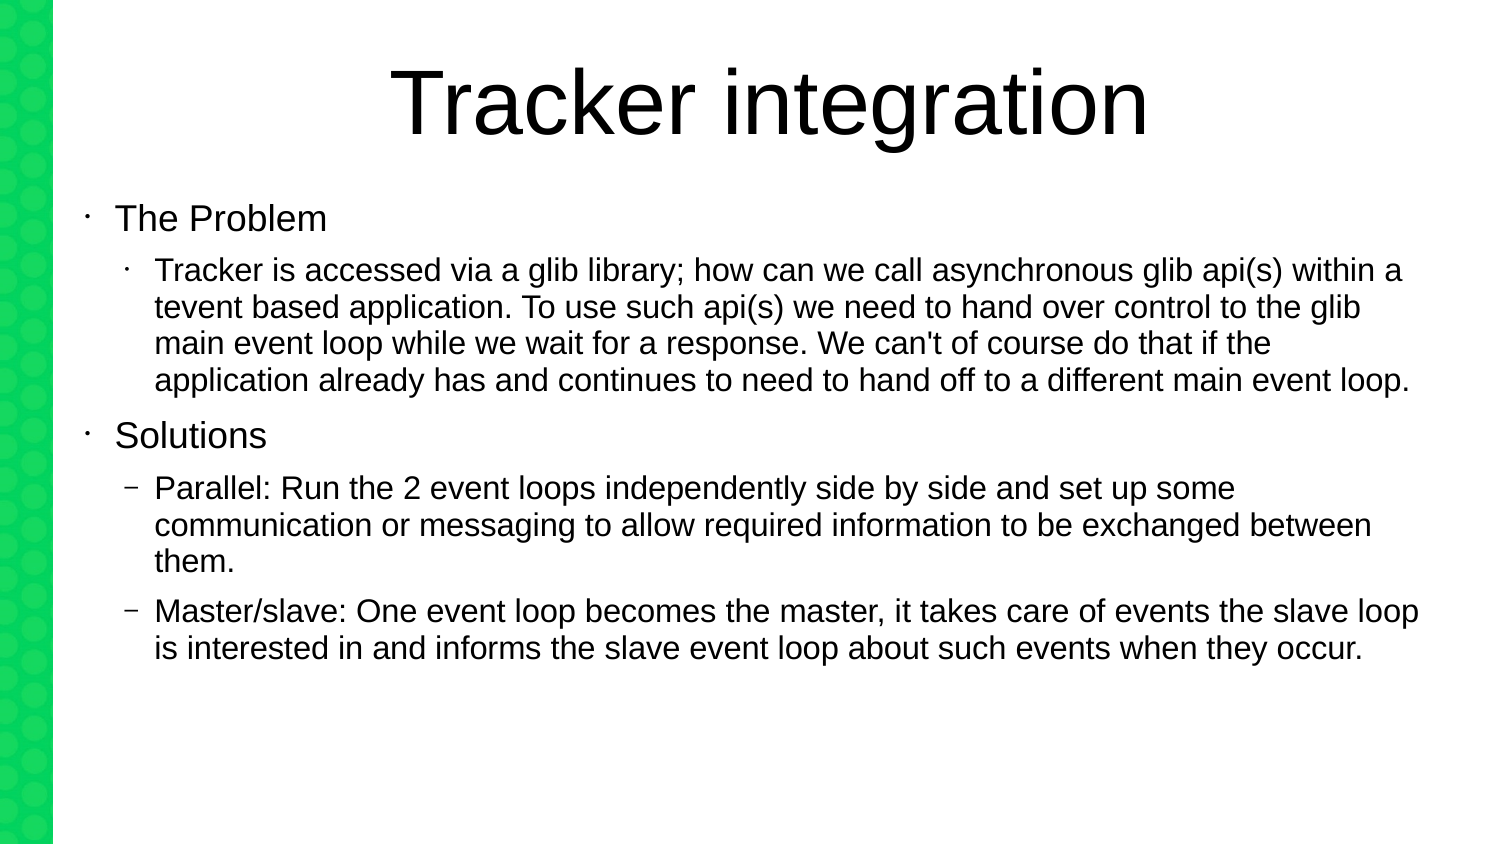

# Tracker integration
The Problem
Tracker is accessed via a glib library; how can we call asynchronous glib api(s) within a tevent based application. To use such api(s) we need to hand over control to the glib main event loop while we wait for a response. We can't of course do that if the application already has and continues to need to hand off to a different main event loop.
Solutions
Parallel: Run the 2 event loops independently side by side and set up some communication or messaging to allow required information to be exchanged between them.
Master/slave: One event loop becomes the master, it takes care of events the slave loop is interested in and informs the slave event loop about such events when they occur.